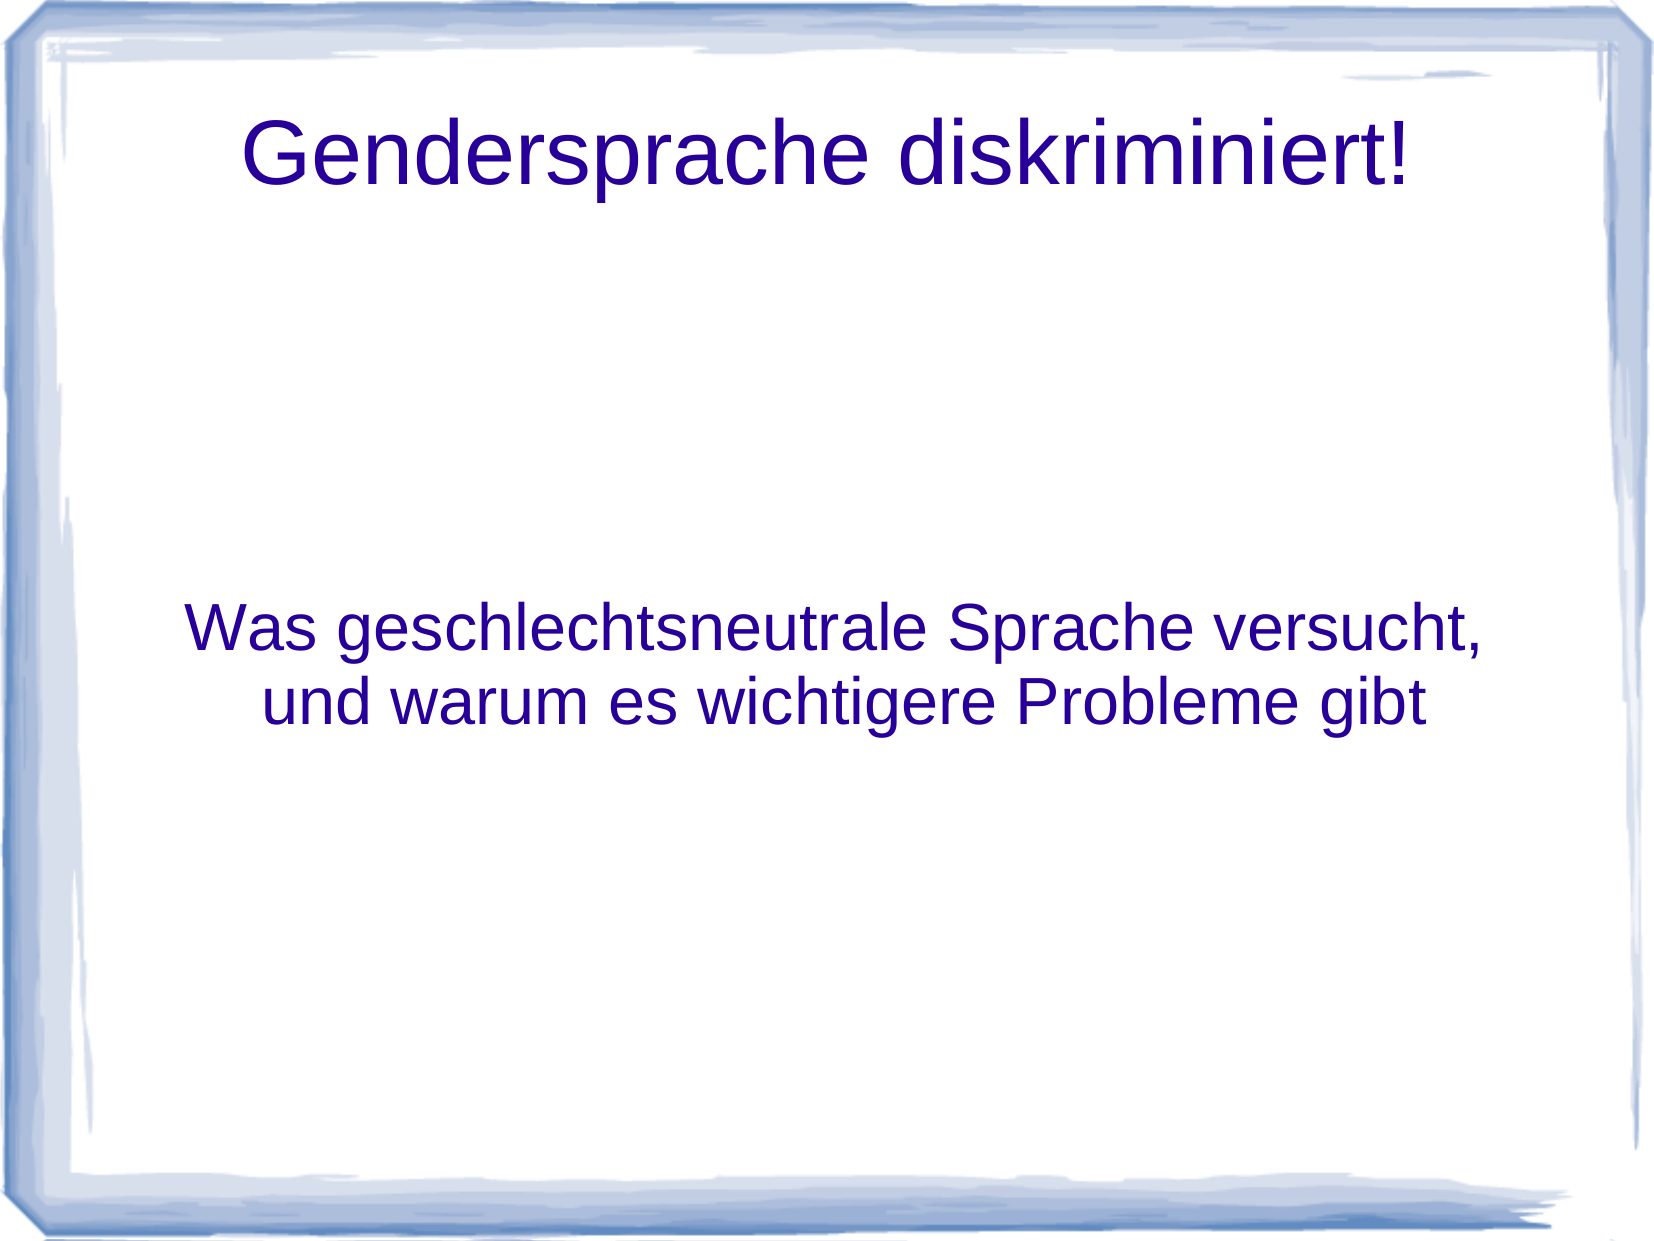

# Gendersprache diskriminiert!
Was geschlechtsneutrale Sprache versucht,
und warum es wichtigere Probleme gibt